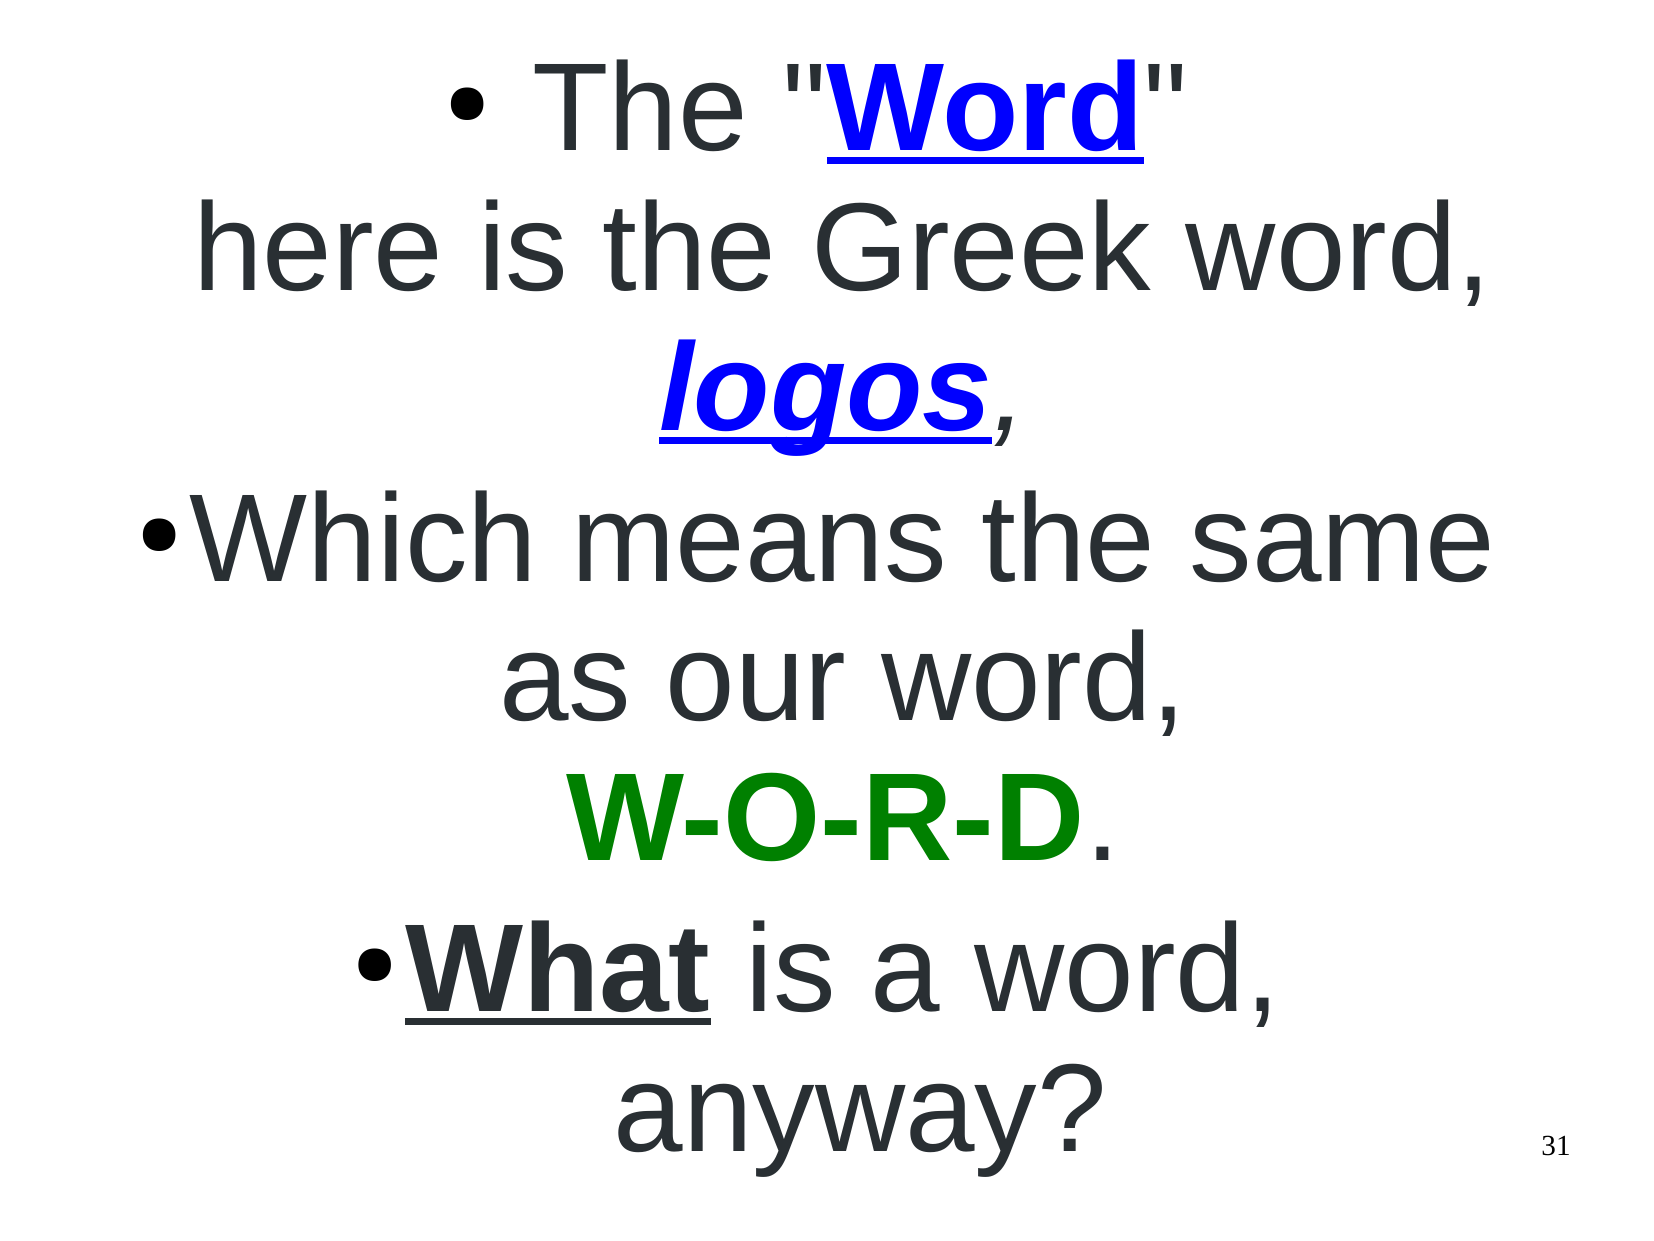

# The "Word" here is the Greek word, logos,
Which means the same
as our word,
W-O-R-D.
What is a word,
anyway?
31